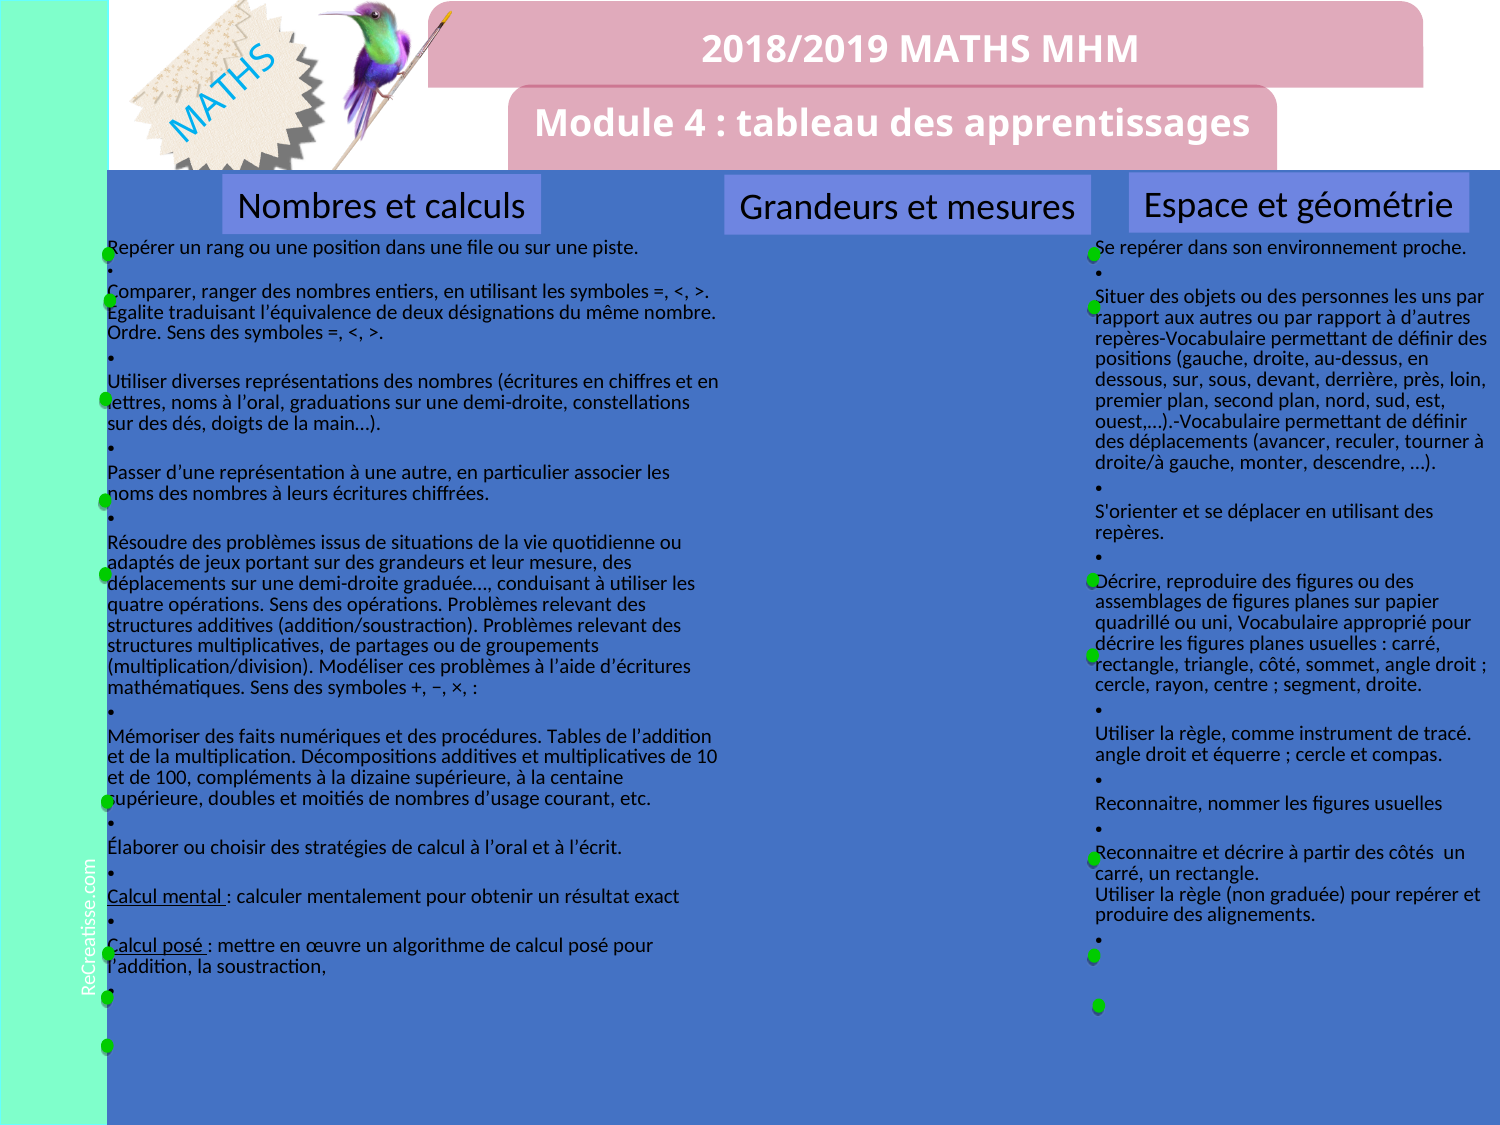

2018/2019 MATHS MHM
MATHS
Module 4 : tableau des apprentissages
| | | |
| --- | --- | --- |
| Repérer un rang ou une position dans une file ou sur une piste. Comparer, ranger des nombres entiers, en utilisant les symboles =, <, >. Egalite traduisant l’équivalence de deux désignations du même nombre. Ordre. Sens des symboles =, <, >. Utiliser diverses représentations des nombres (écritures en chiffres et en lettres, noms à l’oral, graduations sur une demi-droite, constellations sur des dés, doigts de la main…). Passer d’une représentation à une autre, en particulier associer les noms des nombres à leurs écritures chiffrées. Résoudre des problèmes issus de situations de la vie quotidienne ou adaptés de jeux portant sur des grandeurs et leur mesure, des déplacements sur une demi-droite graduée…, conduisant à utiliser les quatre opérations. Sens des opérations. Problèmes relevant des structures additives (addition/soustraction). Problèmes relevant des structures multiplicatives, de partages ou de groupements (multiplication/division). Modéliser ces problèmes à l’aide d’écritures mathématiques. Sens des symboles +, −, ×, : Mémoriser des faits numériques et des procédures. Tables de l’addition et de la multiplication. Décompositions additives et multiplicatives de 10 et de 100, compléments à la dizaine supérieure, à la centaine supérieure, doubles et moitiés de nombres d’usage courant, etc. Élaborer ou choisir des stratégies de calcul à l’oral et à l’écrit. Calcul mental : calculer mentalement pour obtenir un résultat exact Calcul posé : mettre en œuvre un algorithme de calcul posé pour l’addition, la soustraction, | | Se repérer dans son environnement proche. Situer des objets ou des personnes les uns par rapport aux autres ou par rapport à d’autres repères-Vocabulaire permettant de définir des positions (gauche, droite, au-dessus, en dessous, sur, sous, devant, derrière, près, loin, premier plan, second plan, nord, sud, est, ouest,…).-Vocabulaire permettant de définir des déplacements (avancer, reculer, tourner à droite/à gauche, monter, descendre, …). S'orienter et se déplacer en utilisant des repères. Décrire, reproduire des figures ou des assemblages de figures planes sur papier quadrillé ou uni, Vocabulaire approprié pour décrire les figures planes usuelles : carré, rectangle, triangle, côté, sommet, angle droit ; cercle, rayon, centre ; segment, droite. Utiliser la règle, comme instrument de tracé. angle droit et équerre ; cercle et compas. Reconnaitre, nommer les figures usuelles Reconnaitre et décrire à partir des côtés un carré, un rectangle. Utiliser la règle (non graduée) pour repérer et produire des alignements. |
Espace et géométrie
Nombres et calculs
Grandeurs et mesures
ReCreatisse.com